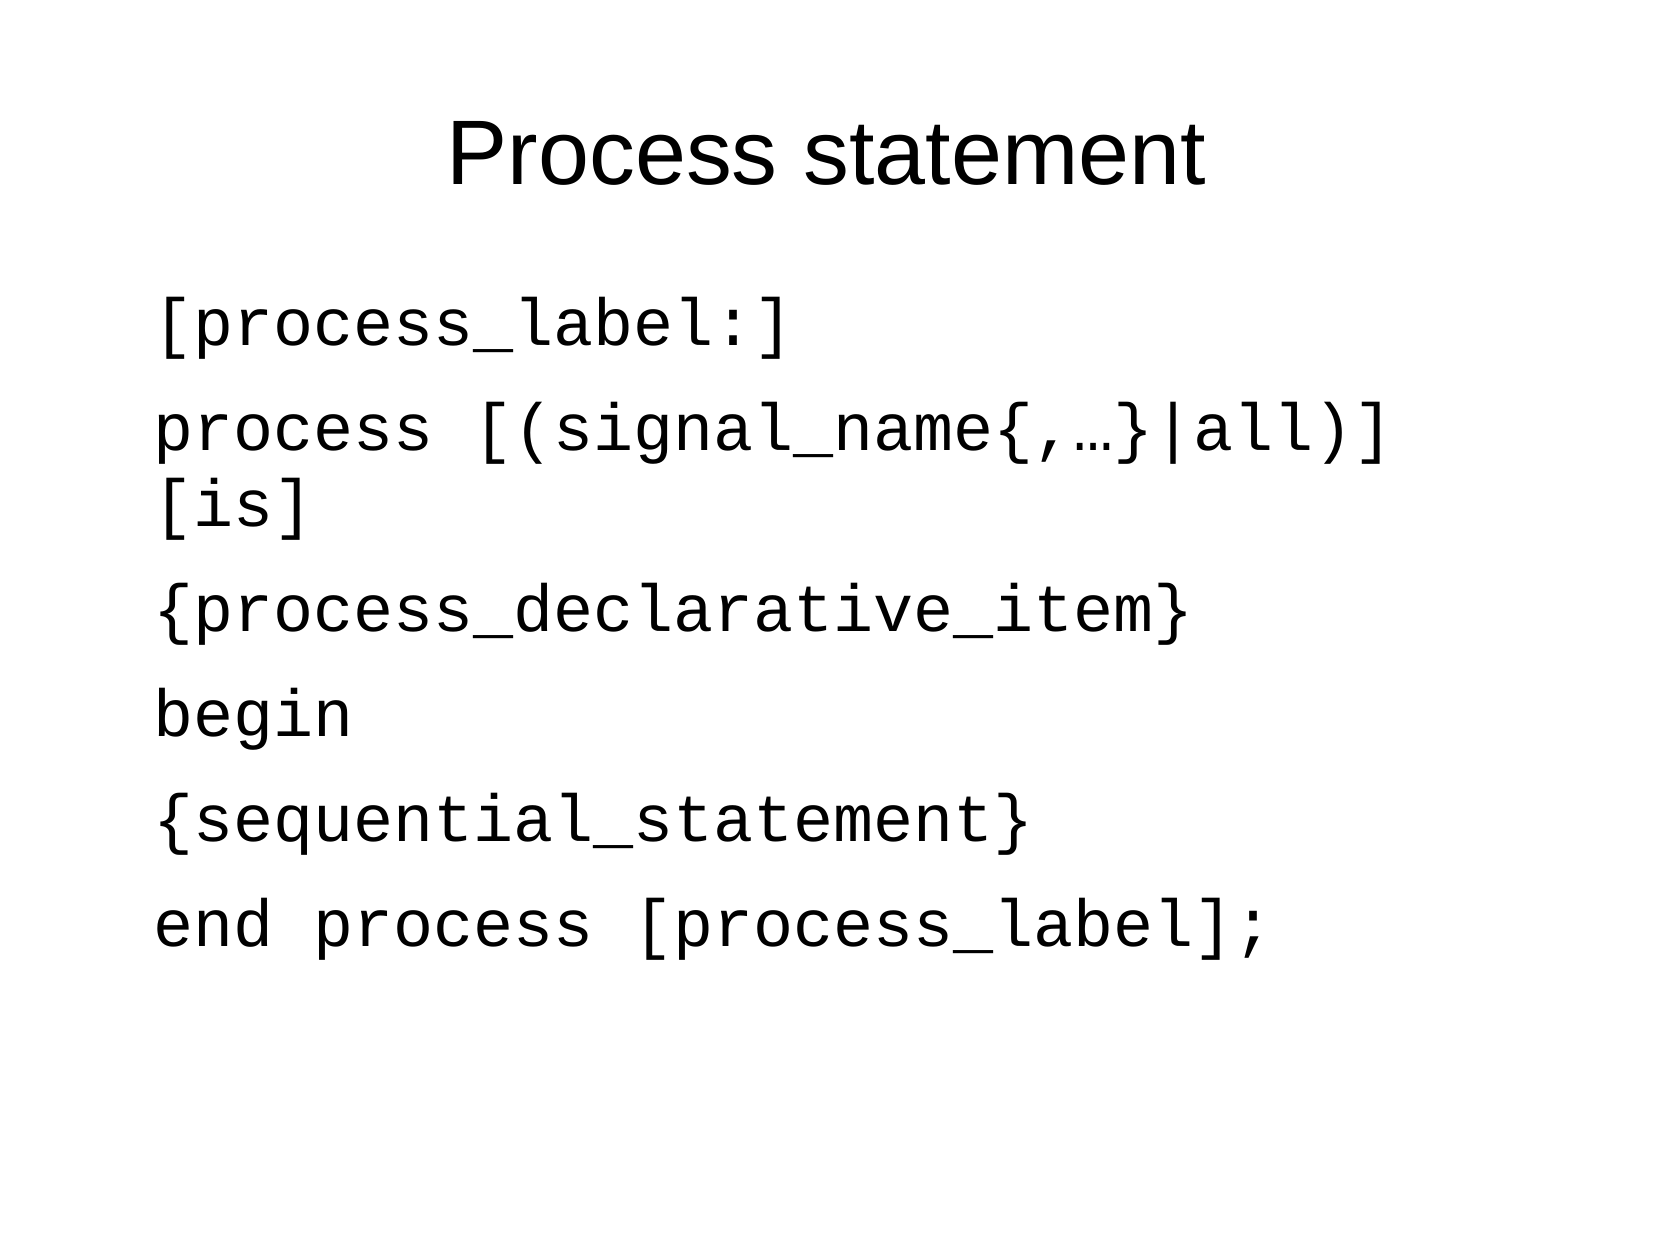

# Process statement
[process_label:]
process [(signal_name{,…}|all)] [is]
{process_declarative_item}
begin
{sequential_statement}
end process [process_label];